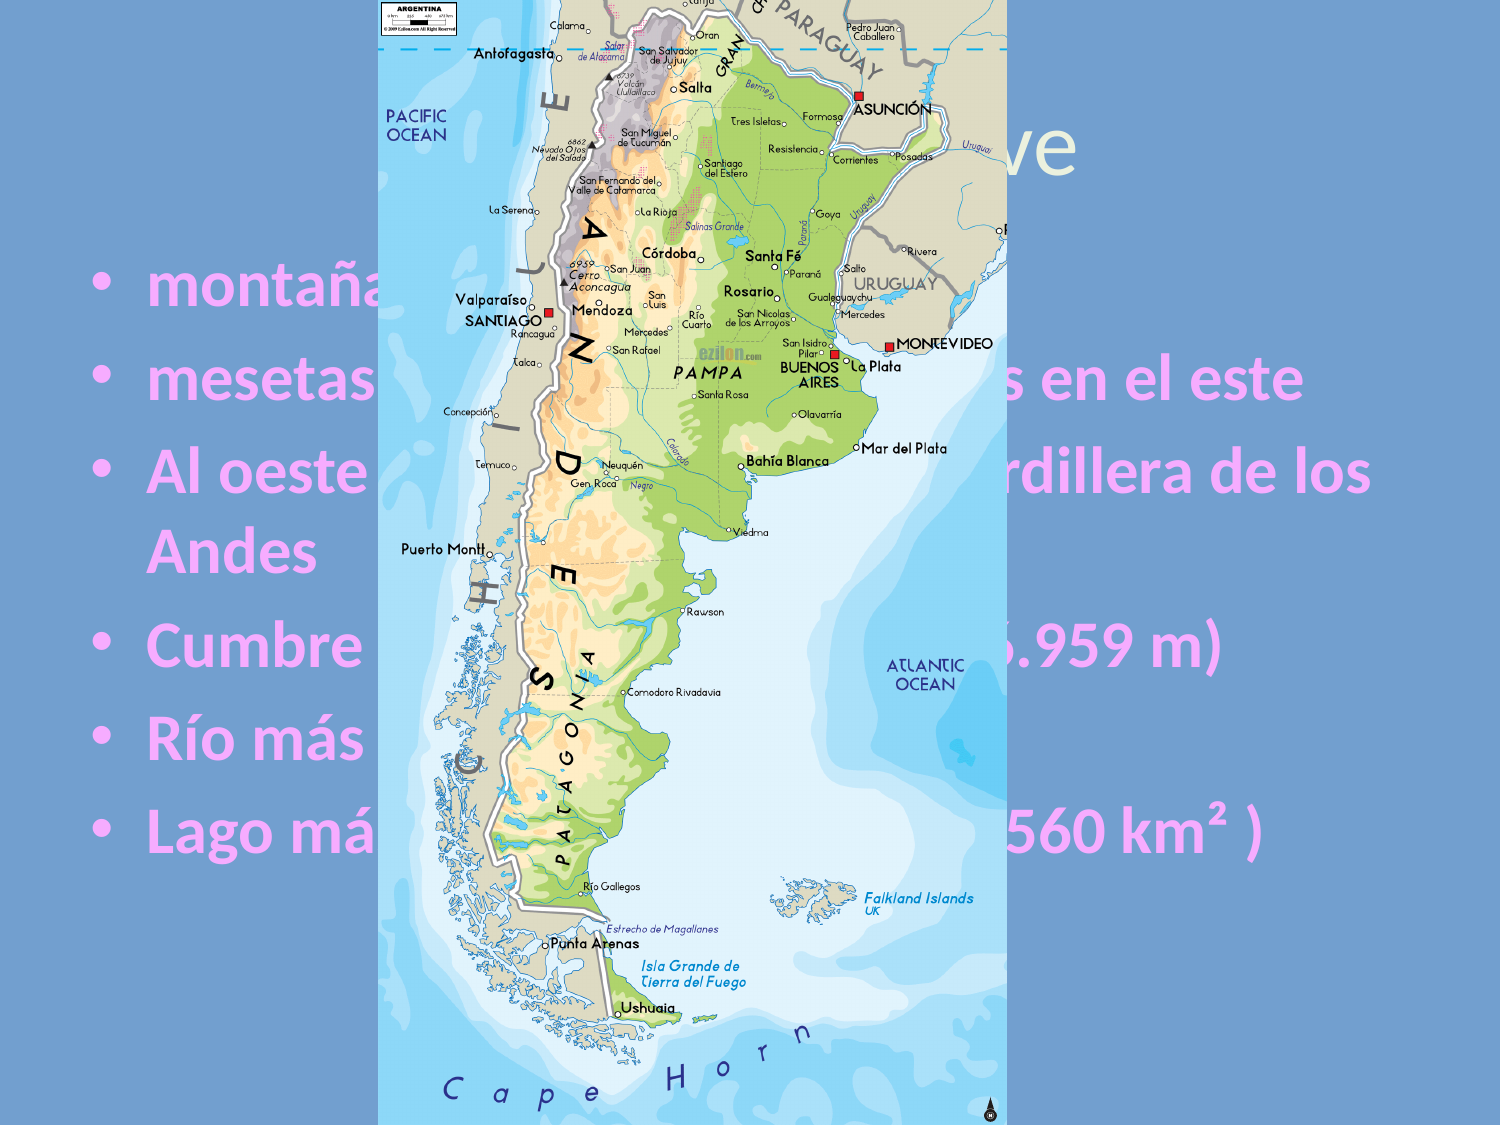

# Formas de relieve
montañas en el oeste
mesetas, llanuras y depresiones en el este
Al oeste de país se extiende Cordillera de los Andes
Cumbre más alta: Aconcagua (6.959 m)
Río más largo: Panamá
Lago más grande: Argentino (1.560 km² )